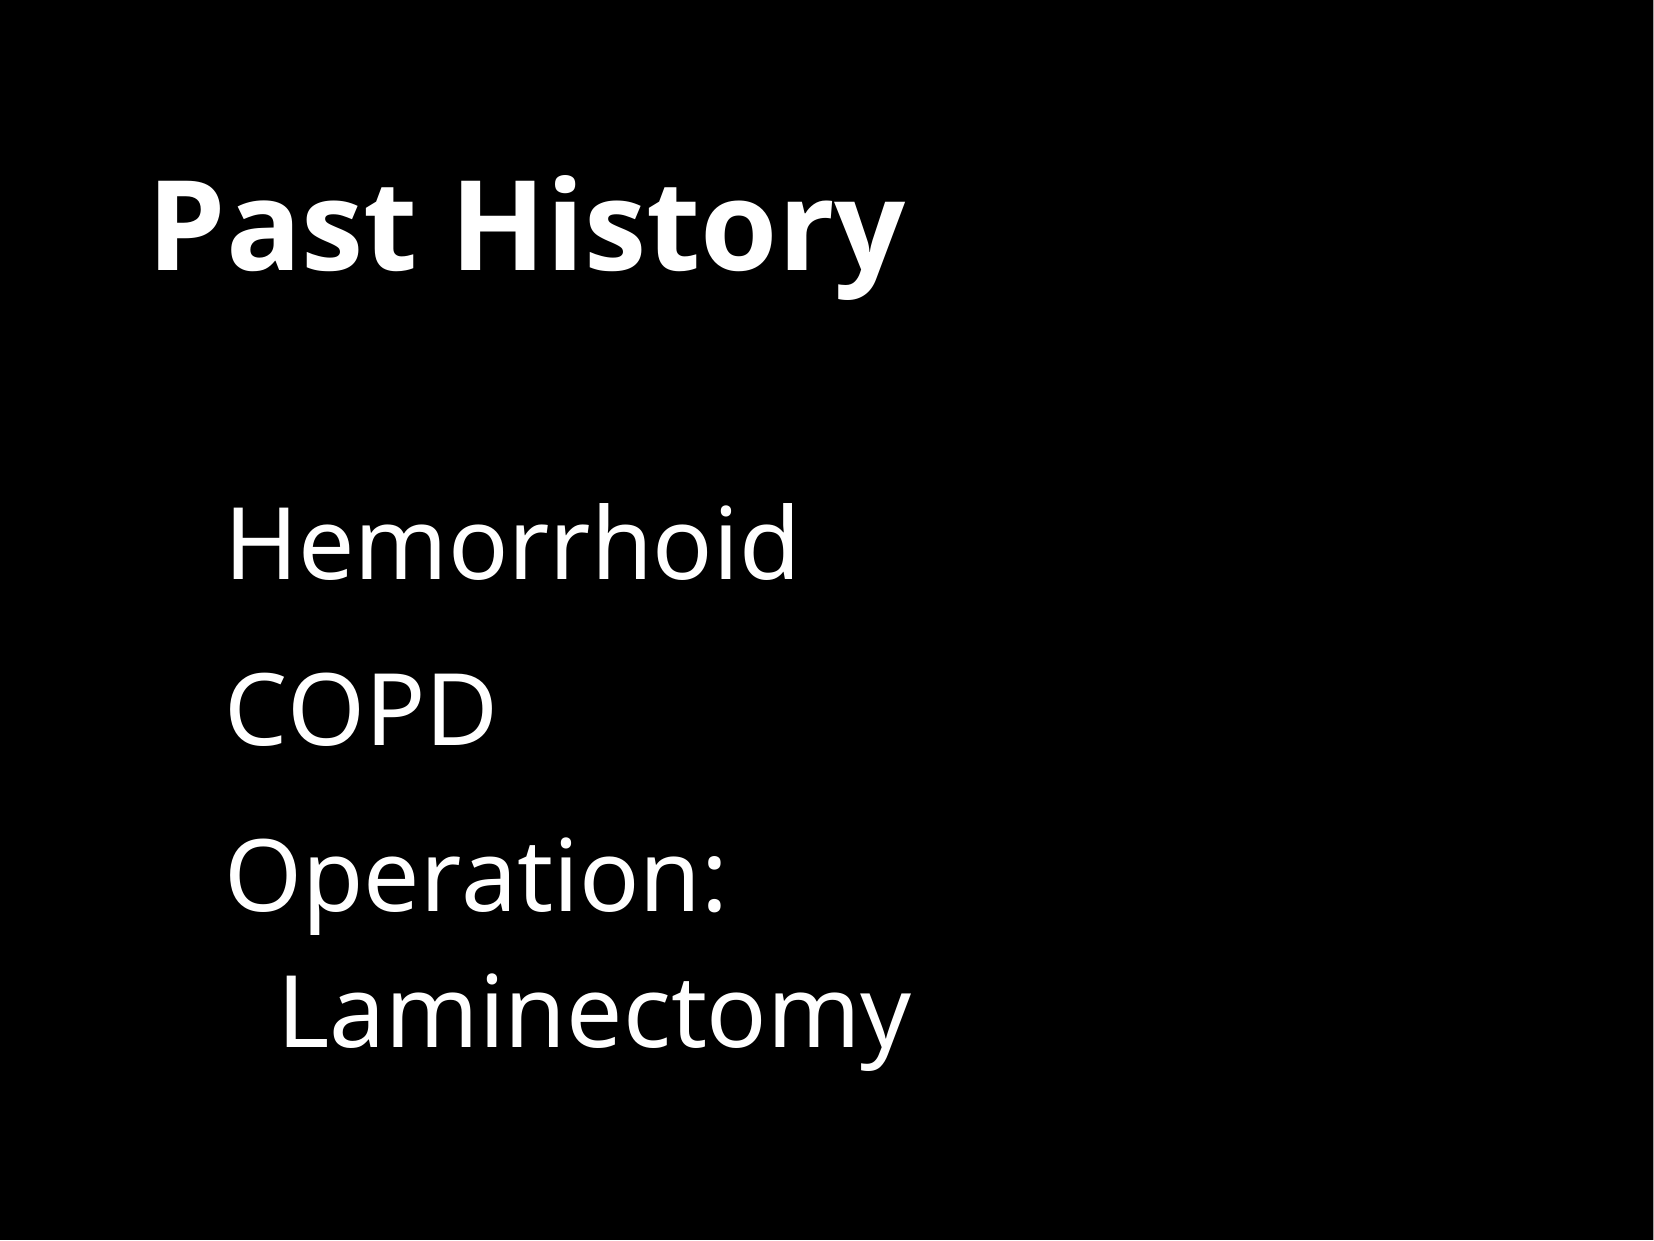

# Past History
Hemorrhoid
COPD
Operation:
Laminectomy